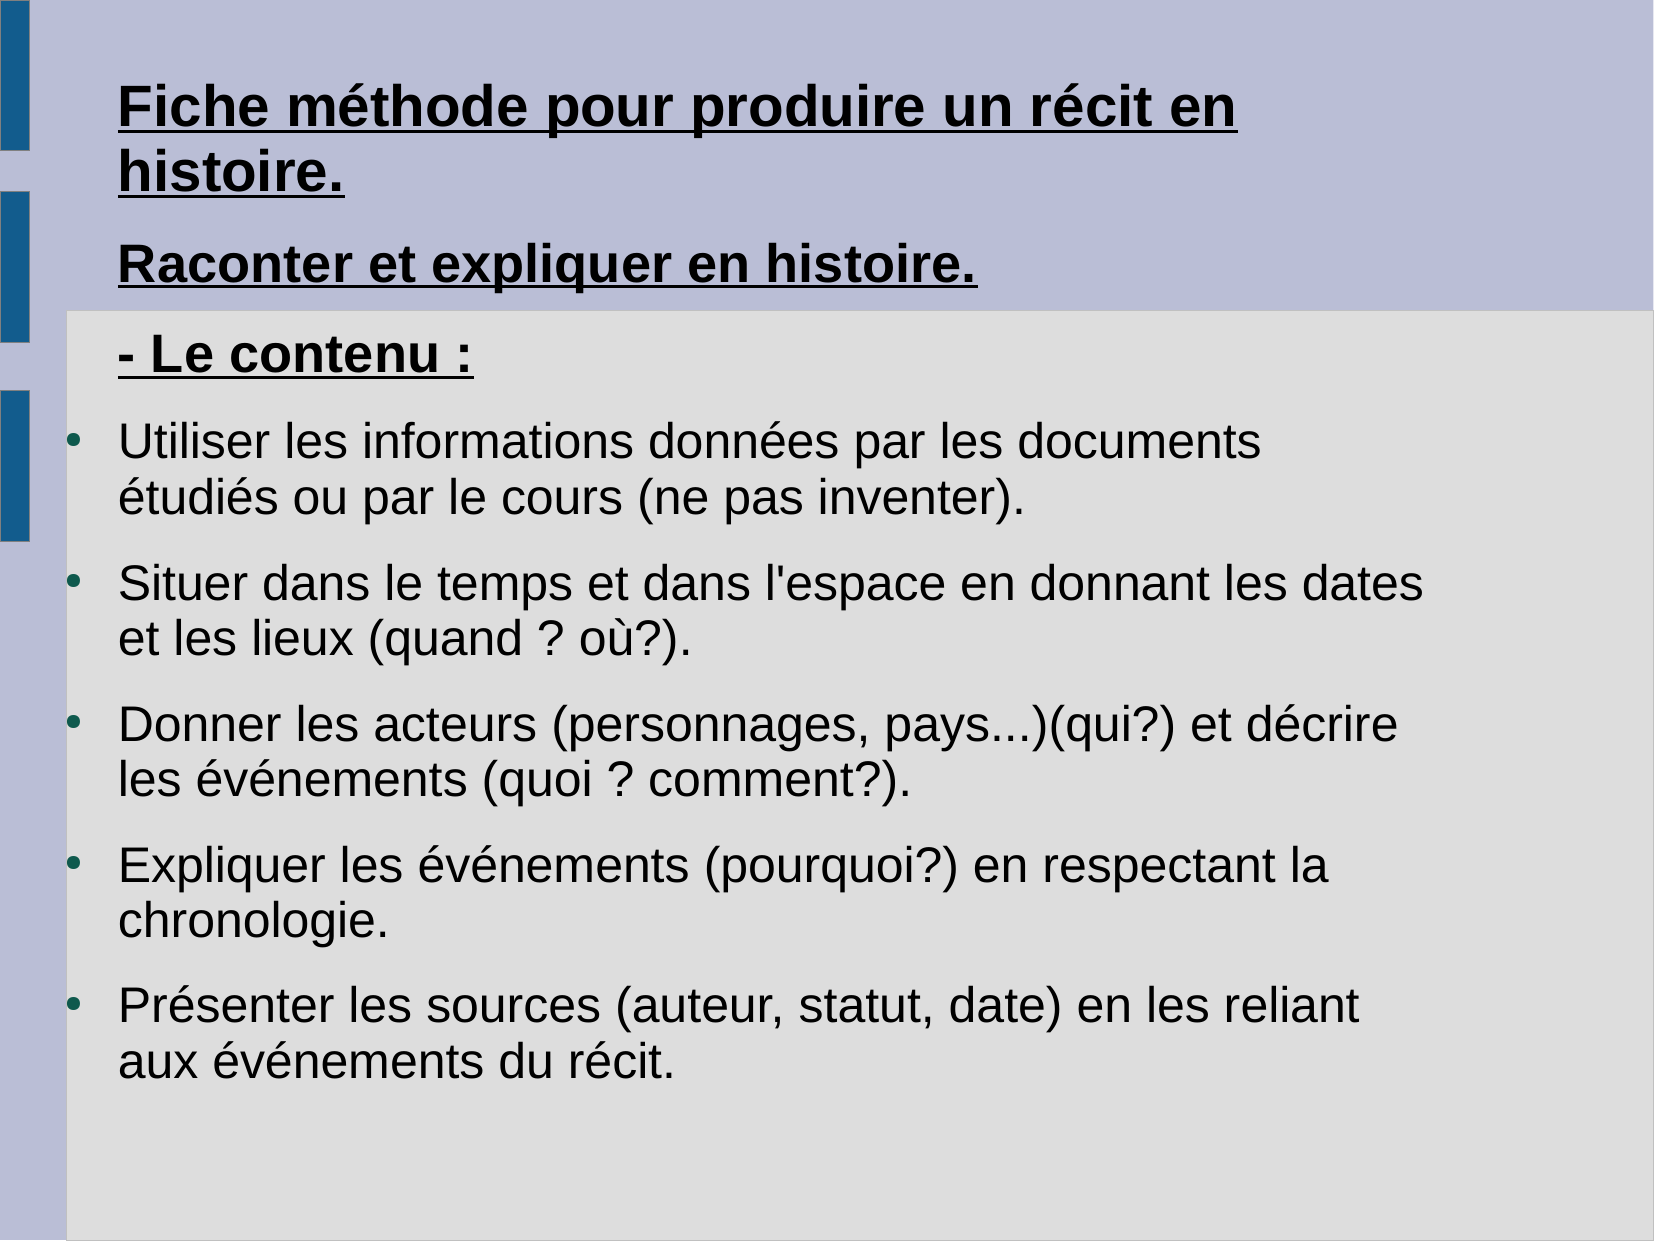

#
Fiche méthode pour produire un récit en histoire.
Raconter et expliquer en histoire.
- Le contenu :
Utiliser les informations données par les documents étudiés ou par le cours (ne pas inventer).
Situer dans le temps et dans l'espace en donnant les dates et les lieux (quand ? où?).
Donner les acteurs (personnages, pays...)(qui?) et décrire les événements (quoi ? comment?).
Expliquer les événements (pourquoi?) en respectant la chronologie.
Présenter les sources (auteur, statut, date) en les reliant aux événements du récit.